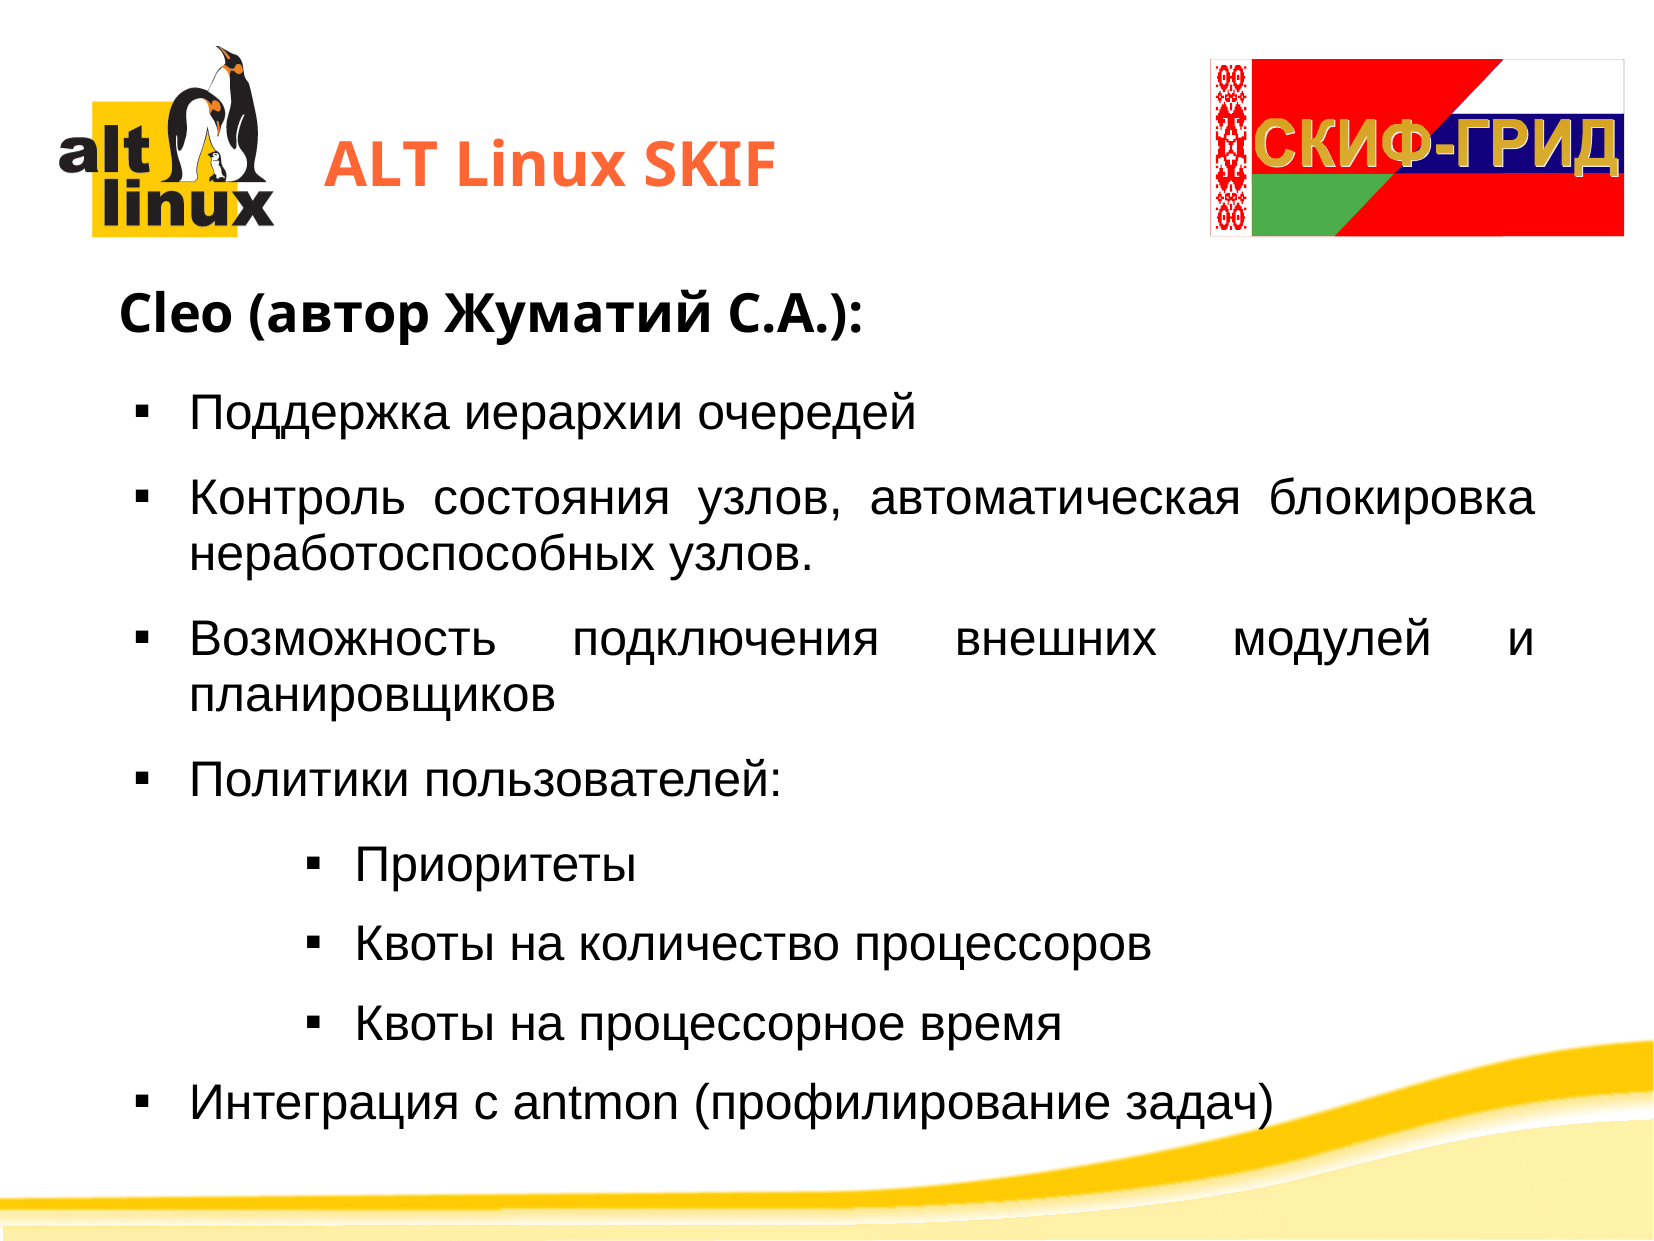

#
ALT Linux SKIF
Cleo (автор Жуматий С.А.):
Поддержка иерархии очередей
Контроль состояния узлов, автоматическая блокировка неработоспособных узлов.
Возможность подключения внешних модулей и планировщиков
Политики пользователей:
Приоритеты
Квоты на количество процессоров
Квоты на процессорное время
Интеграция с antmon (профилирование задач)